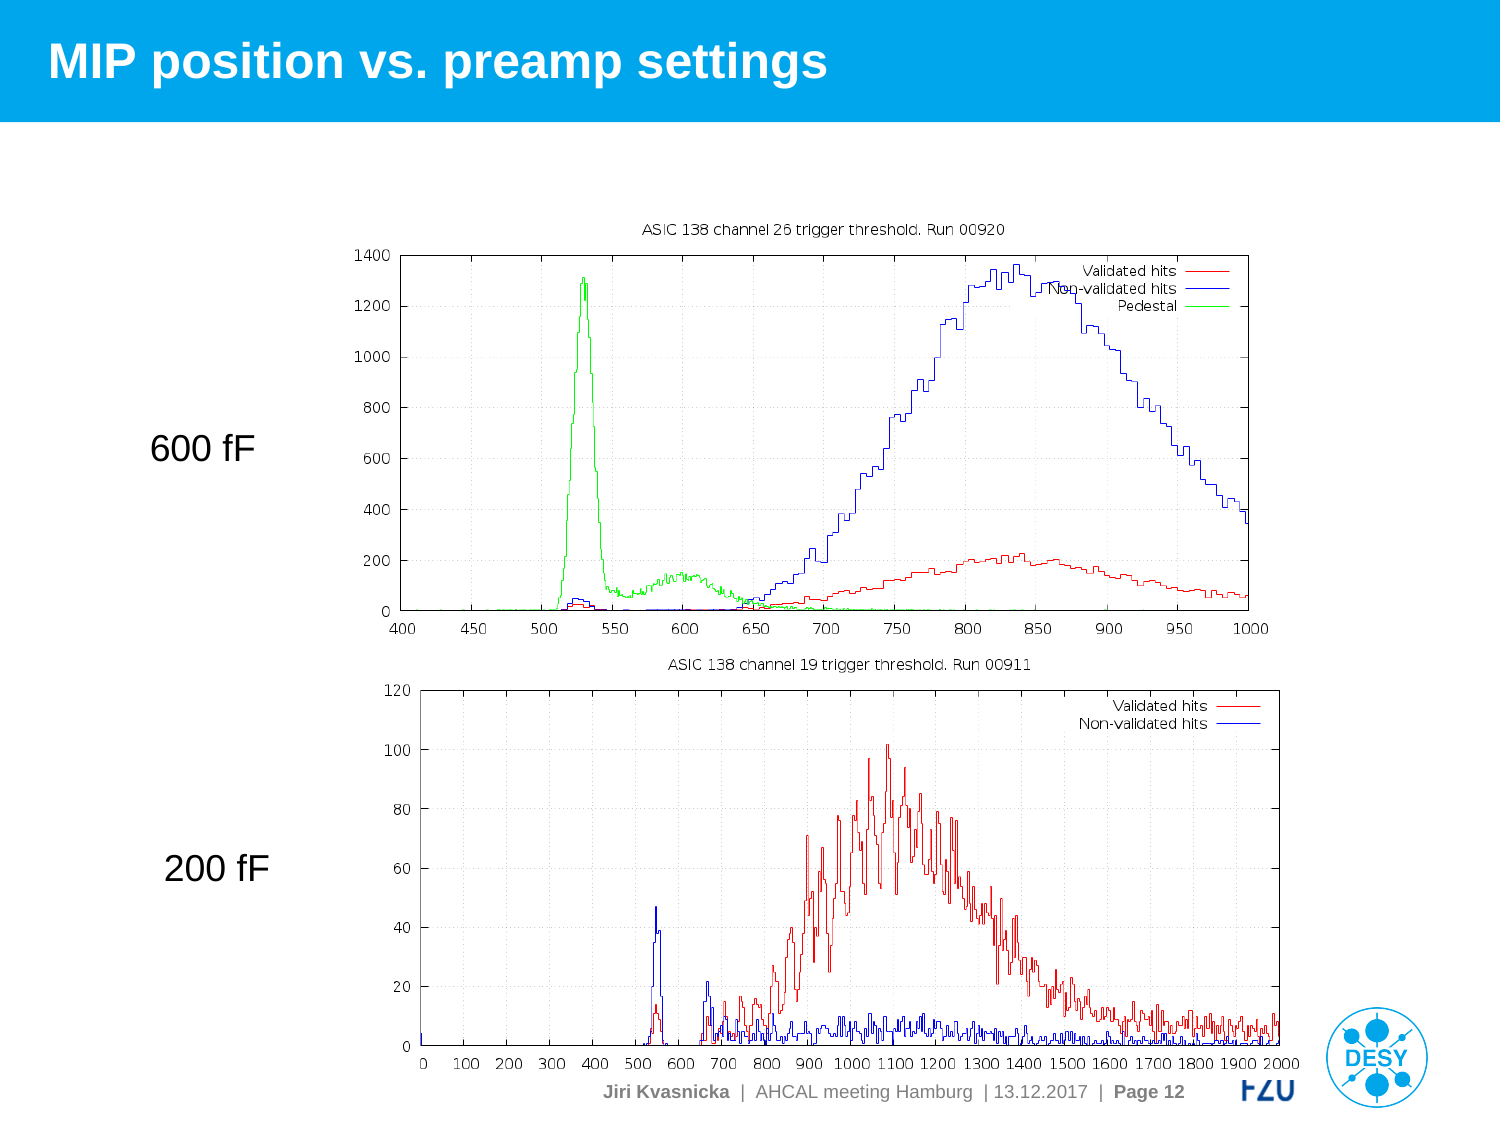

# MIP position vs. preamp settings
600 fF
200 fF